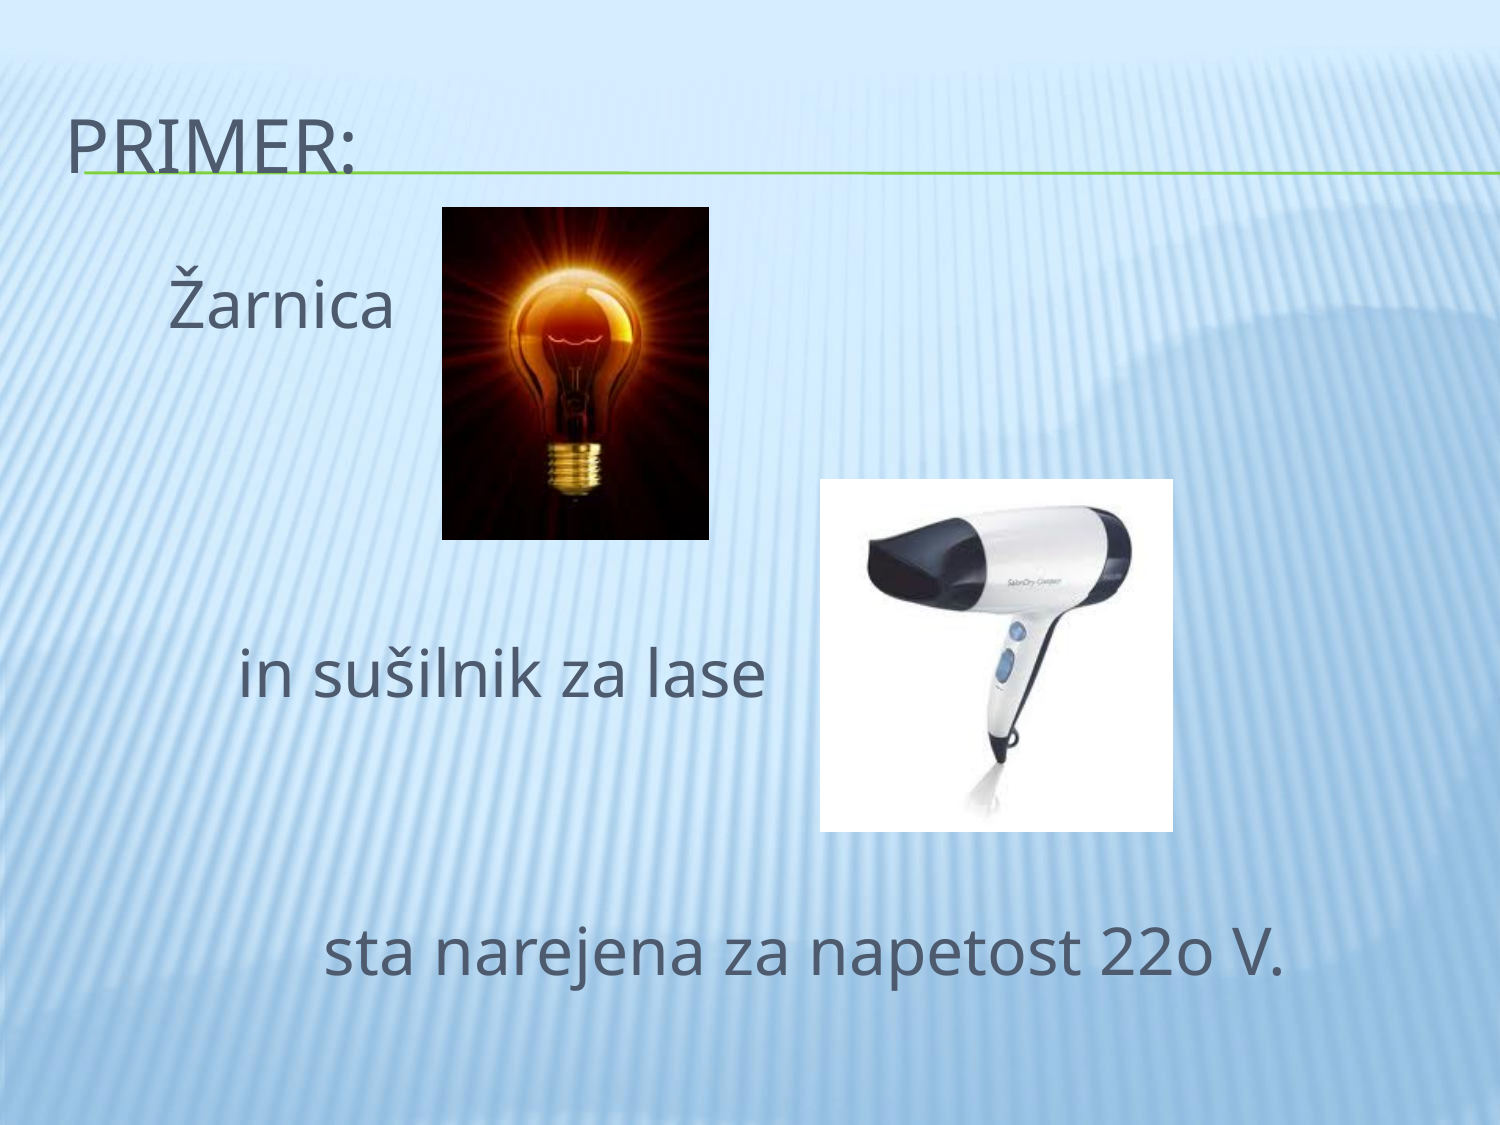

# Primer:
 Žarnica
 in sušilnik za lase
 sta narejena za napetost 22o V.